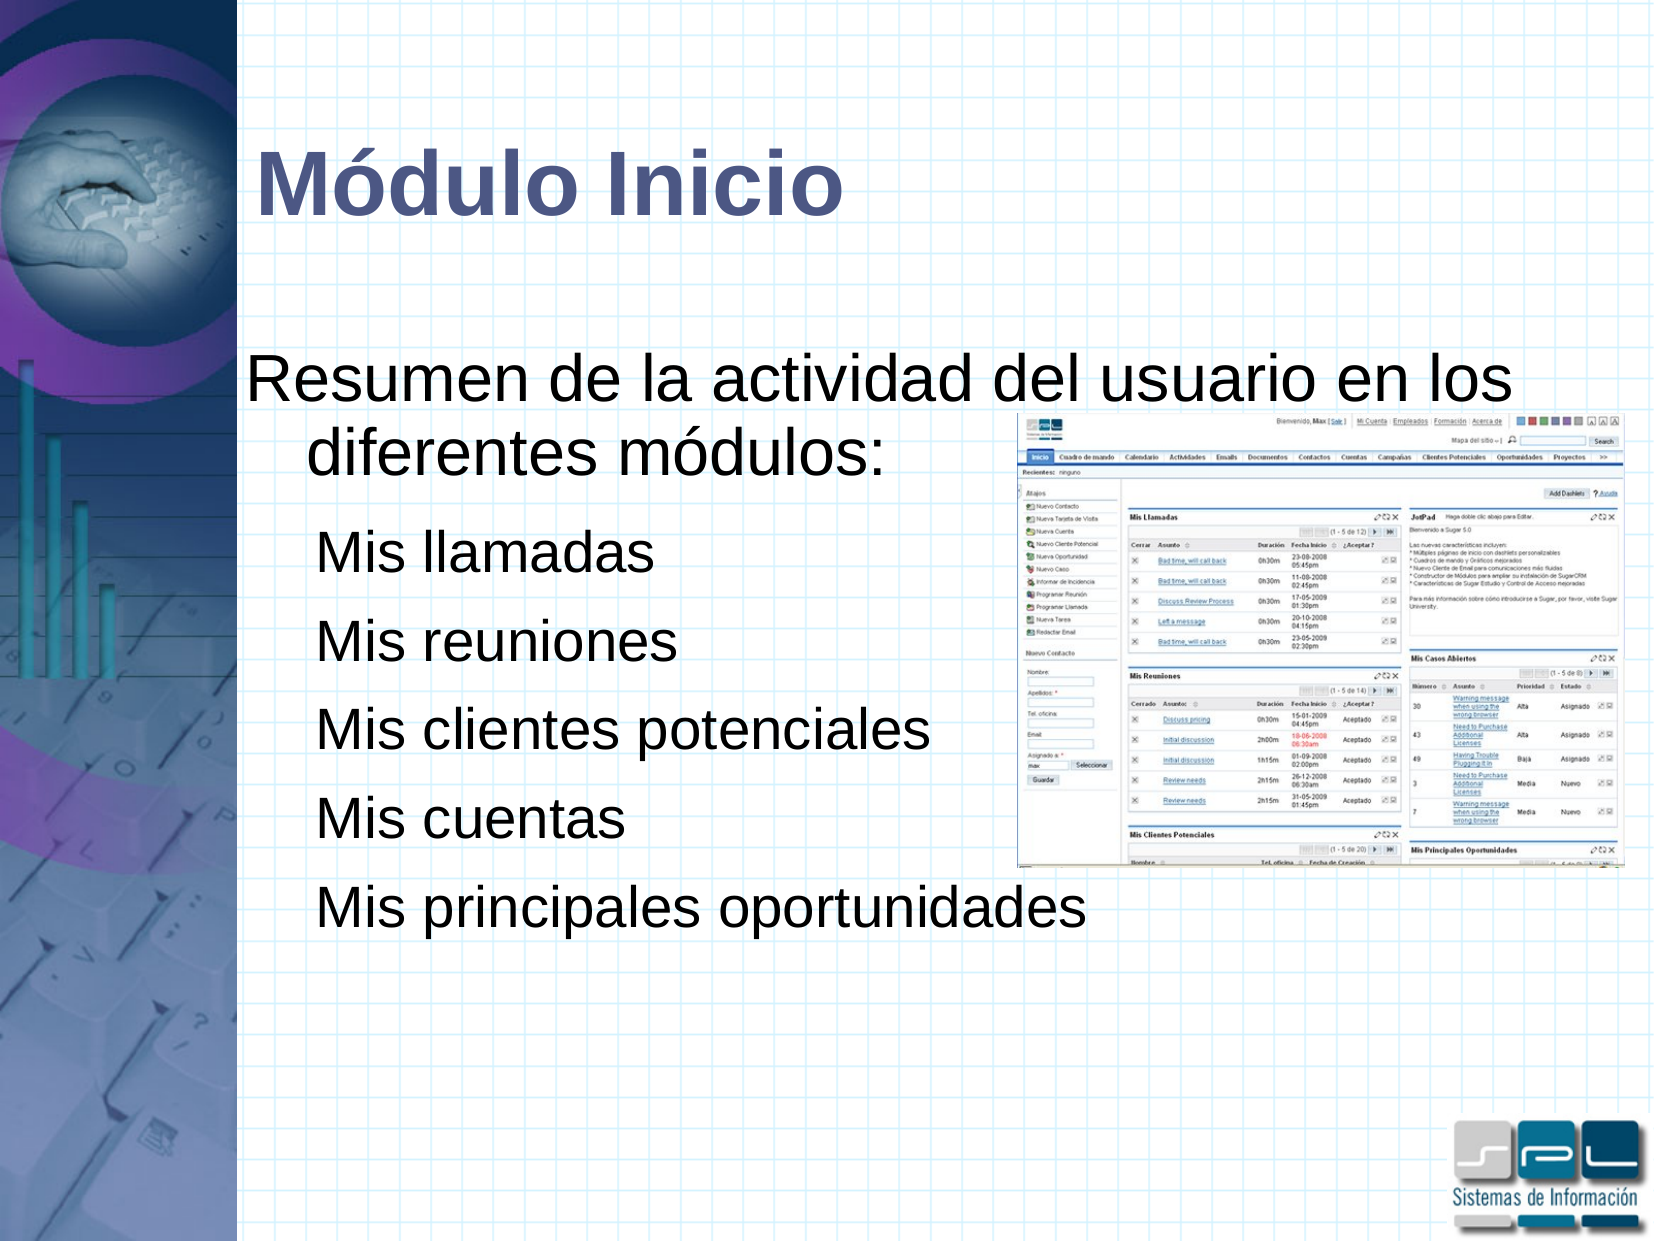

# Módulo Inicio
Resumen de la actividad del usuario en los diferentes módulos:
Mis llamadas
Mis reuniones
Mis clientes potenciales
Mis cuentas
Mis principales oportunidades